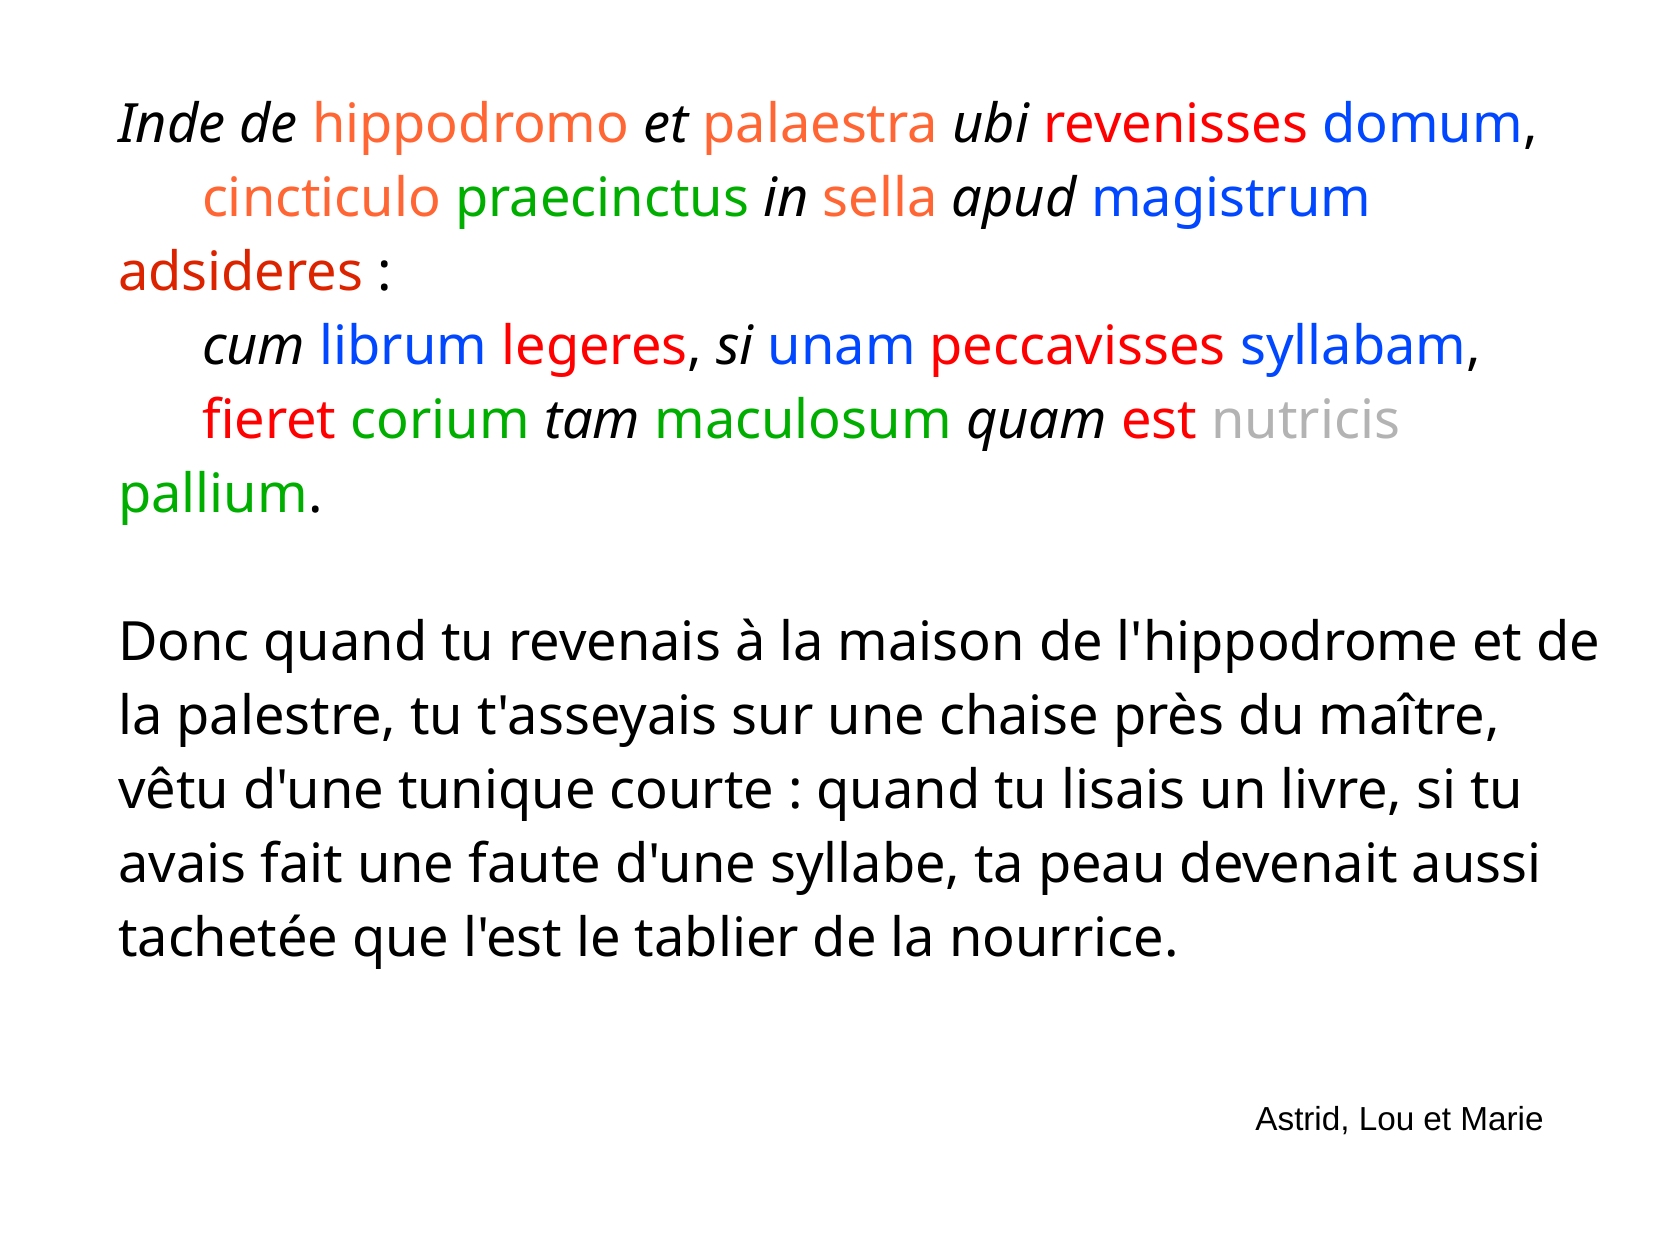

# Inde de hippodromo et palaestra ubi revenisses domum,
 cincticulo praecinctus in sella apud magistrum adsideres :
 cum librum legeres, si unam peccavisses syllabam,
 fieret corium tam maculosum quam est nutricis pallium.
Donc quand tu revenais à la maison de l'hippodrome et de la palestre, tu t'asseyais sur une chaise près du maître, vêtu d'une tunique courte : quand tu lisais un livre, si tu avais fait une faute d'une syllabe, ta peau devenait aussi tachetée que l'est le tablier de la nourrice.
Astrid, Lou et Marie